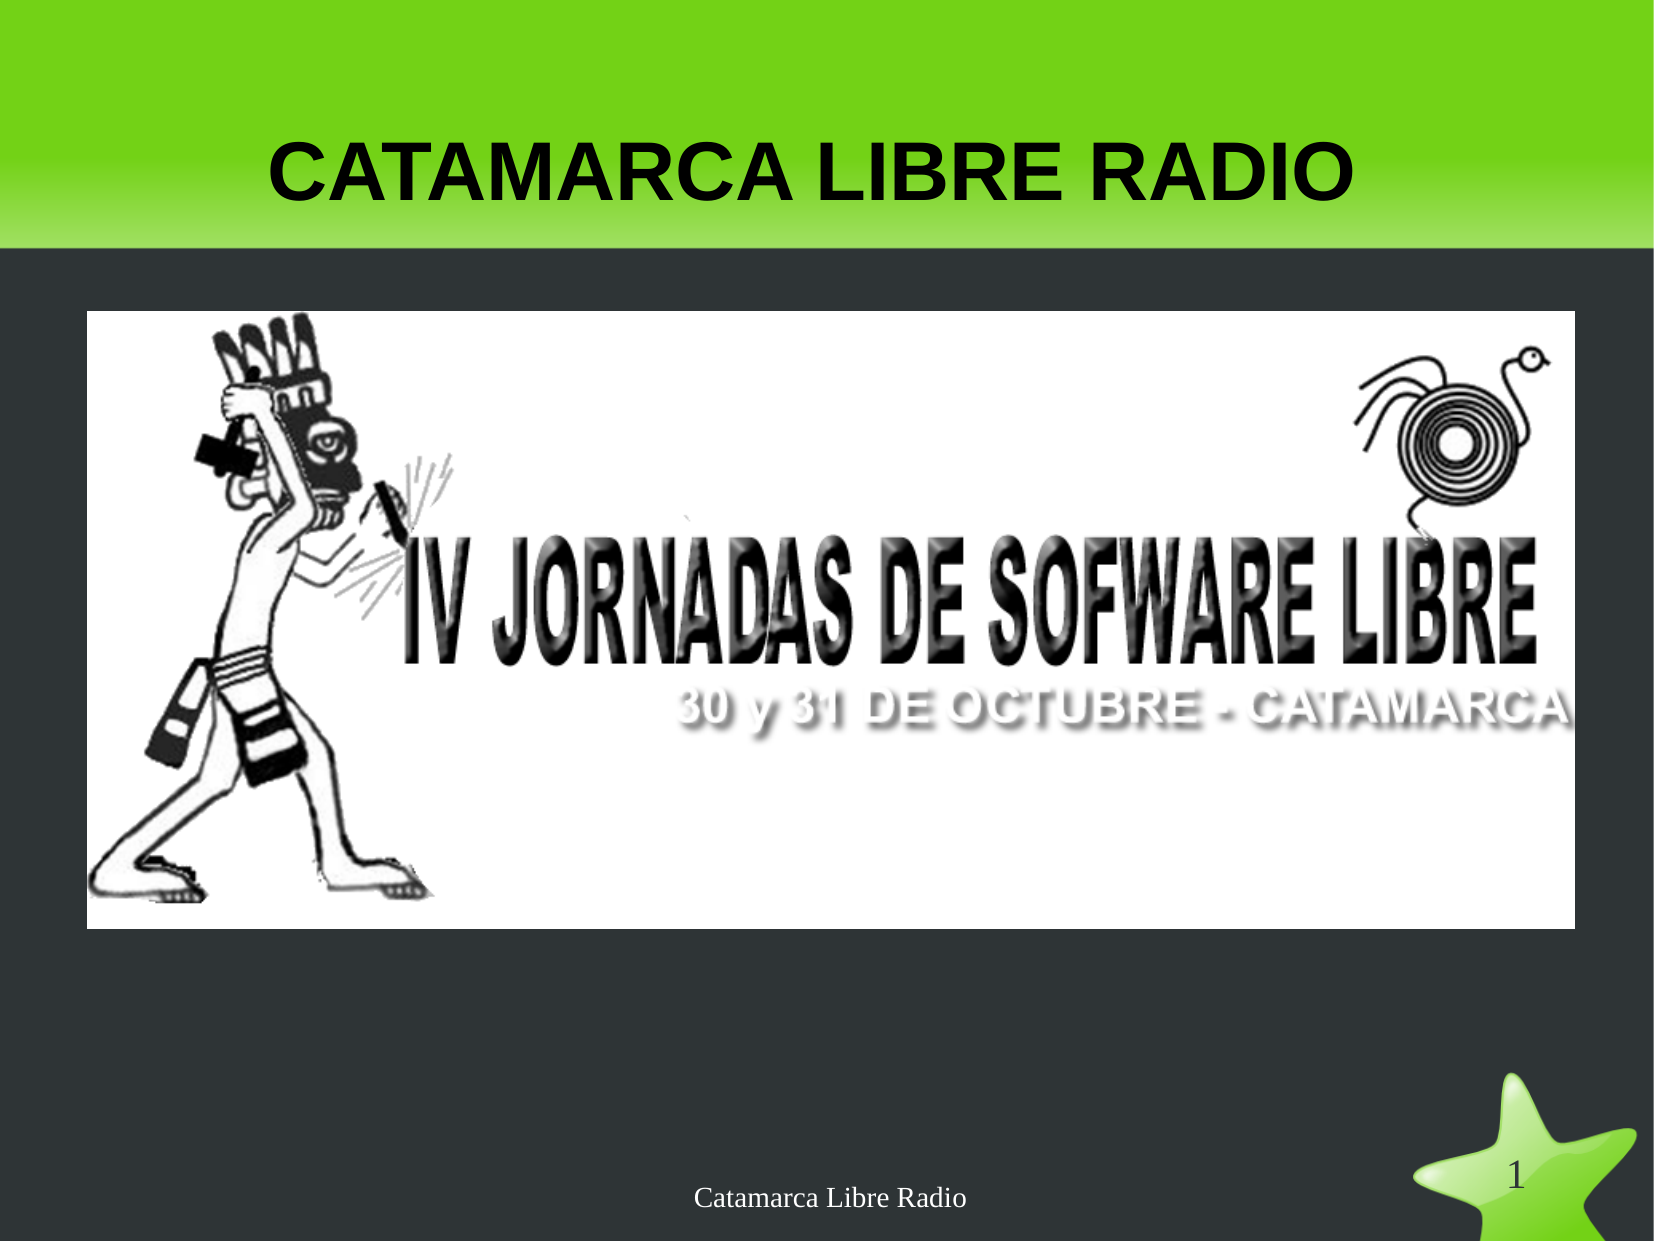

CATAMARCA LIBRE RADIO
1
Catamarca Libre Radio